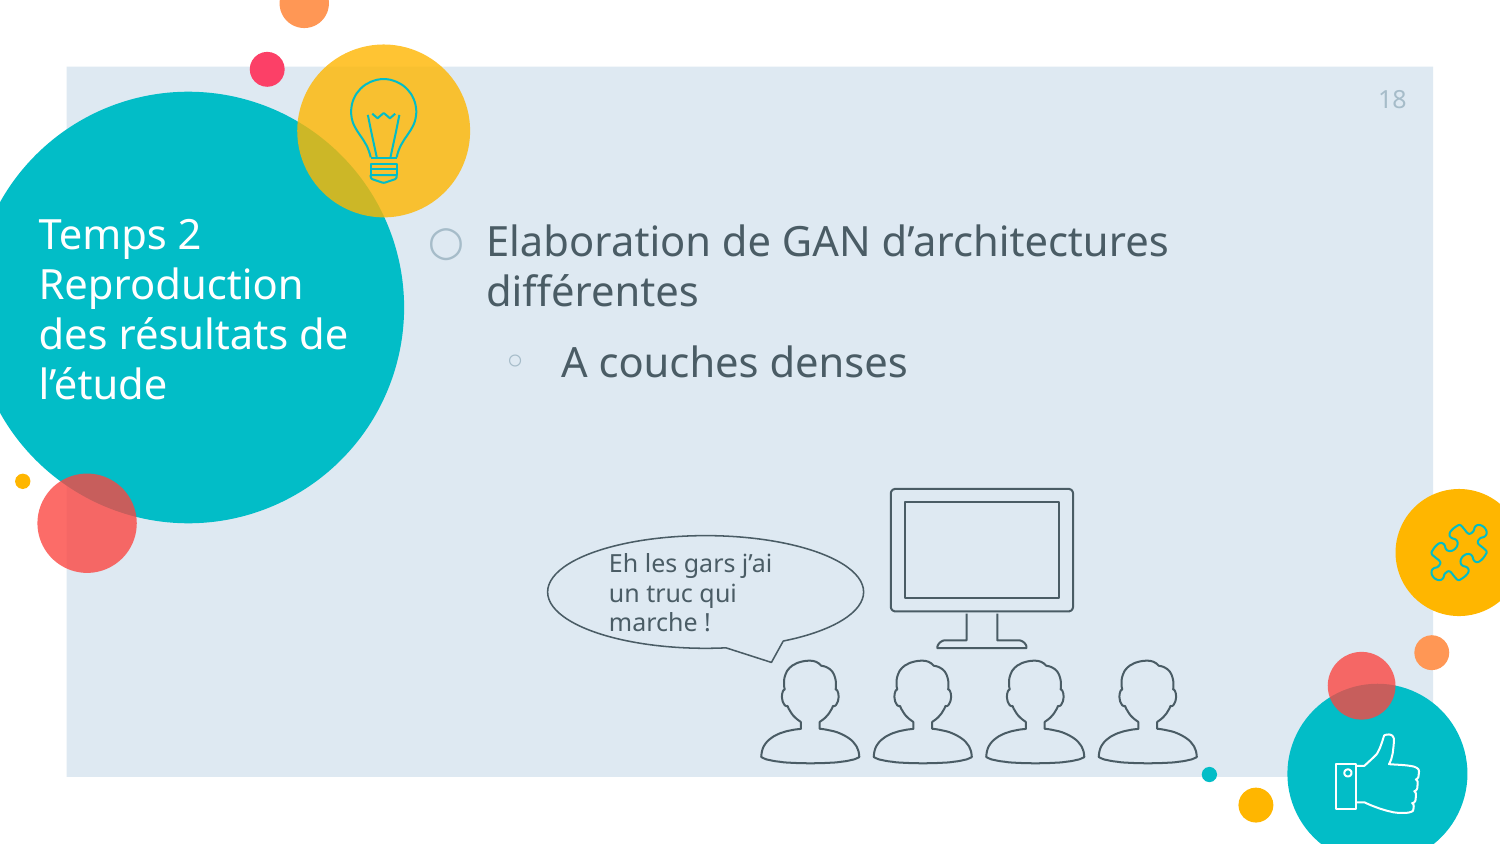

# Temps 2 Reproduction des résultats de l’étude
Elaboration de GAN d’architectures différentes
A couches denses
Eh les gars j’ai un truc qui marche !